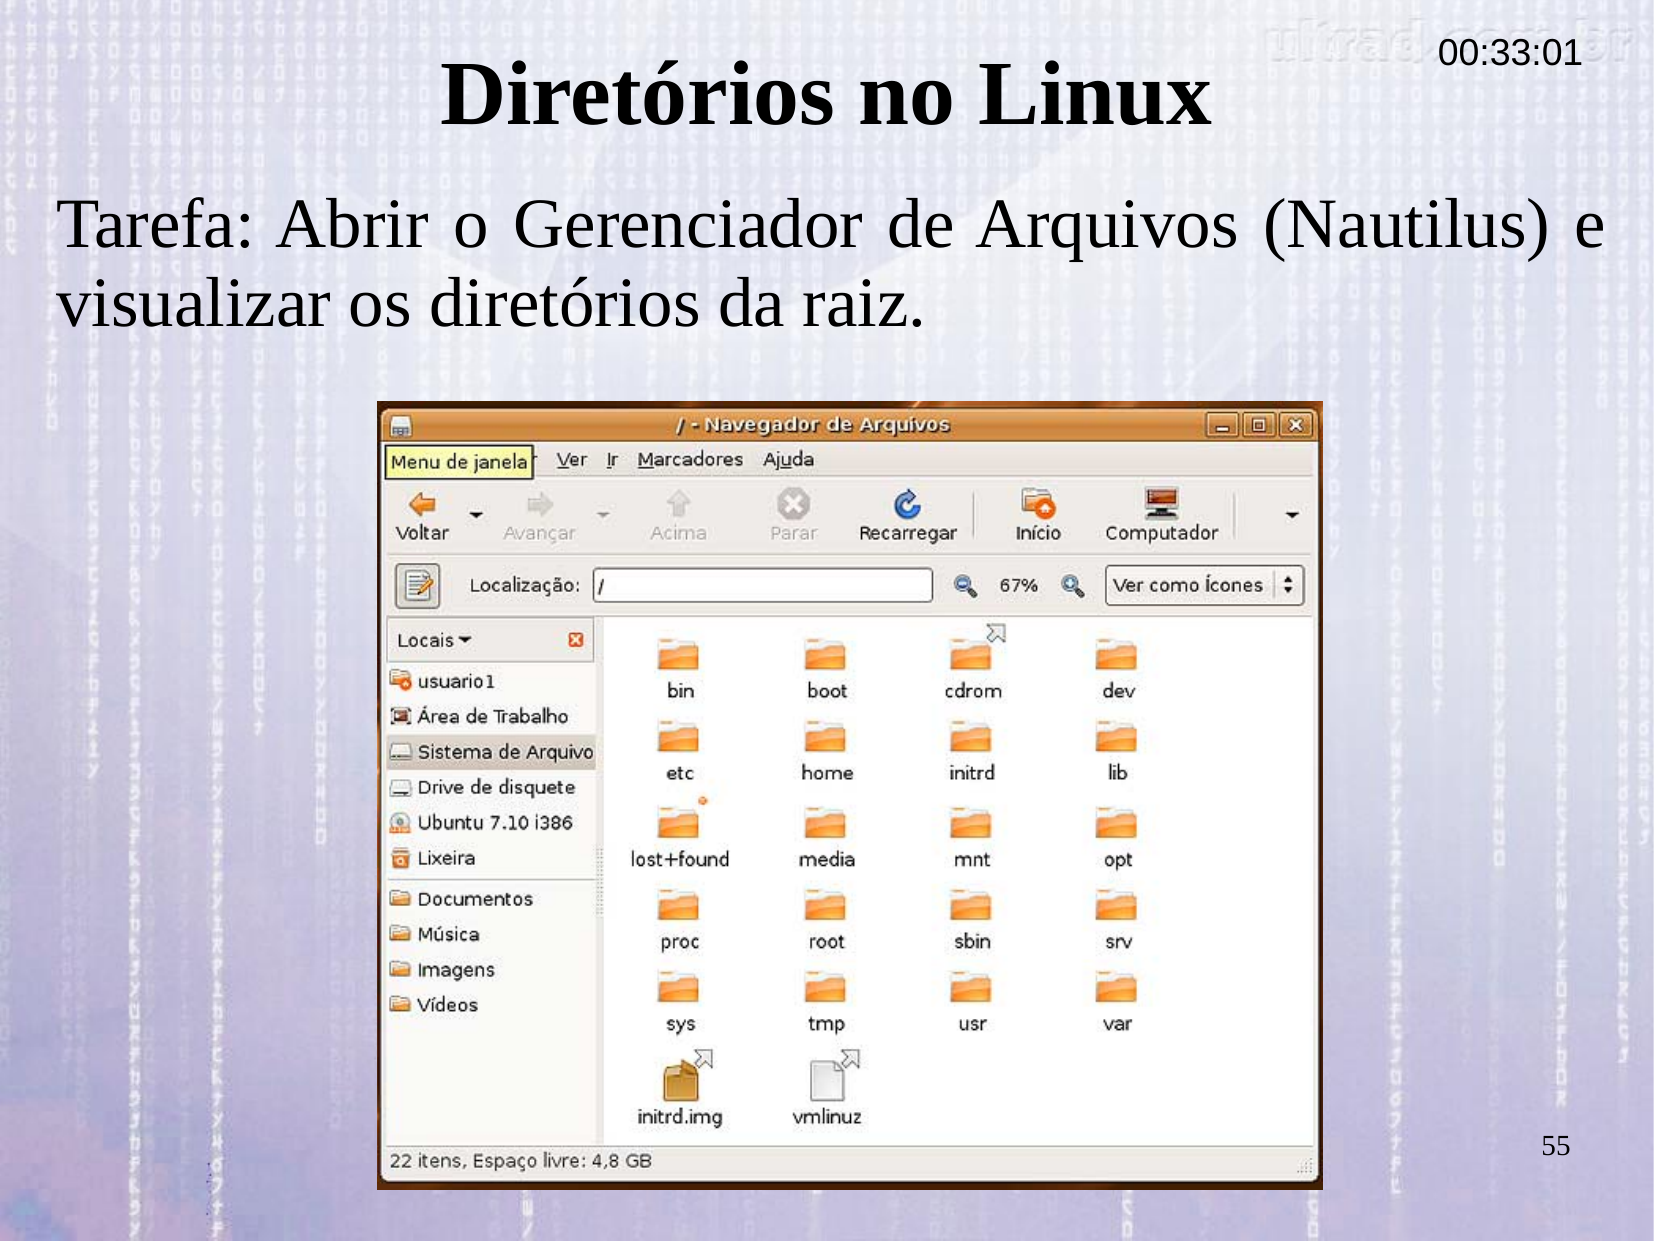

02:51:29
Diretórios no Linux
Tarefa: Abrir o Gerenciador de Arquivos (Nautilus) e visualizar os diretórios da raiz.
55